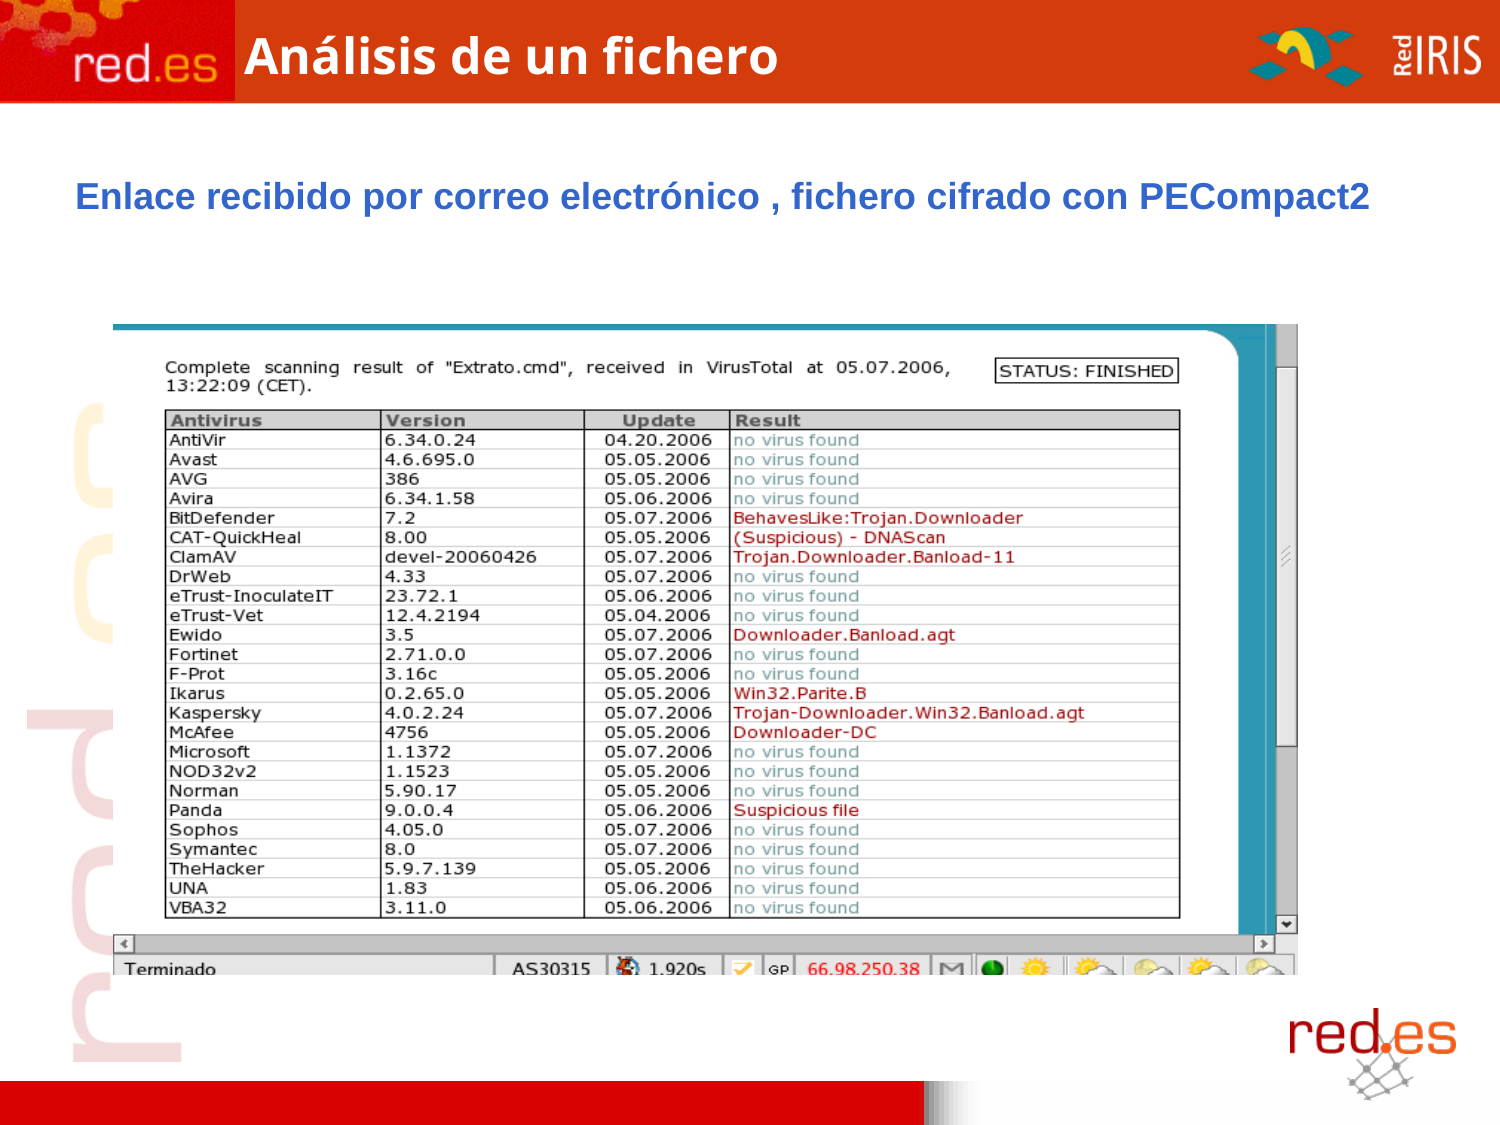

# Análisis de un fichero
Enlace recibido por correo electrónico , fichero cifrado con PECompact2